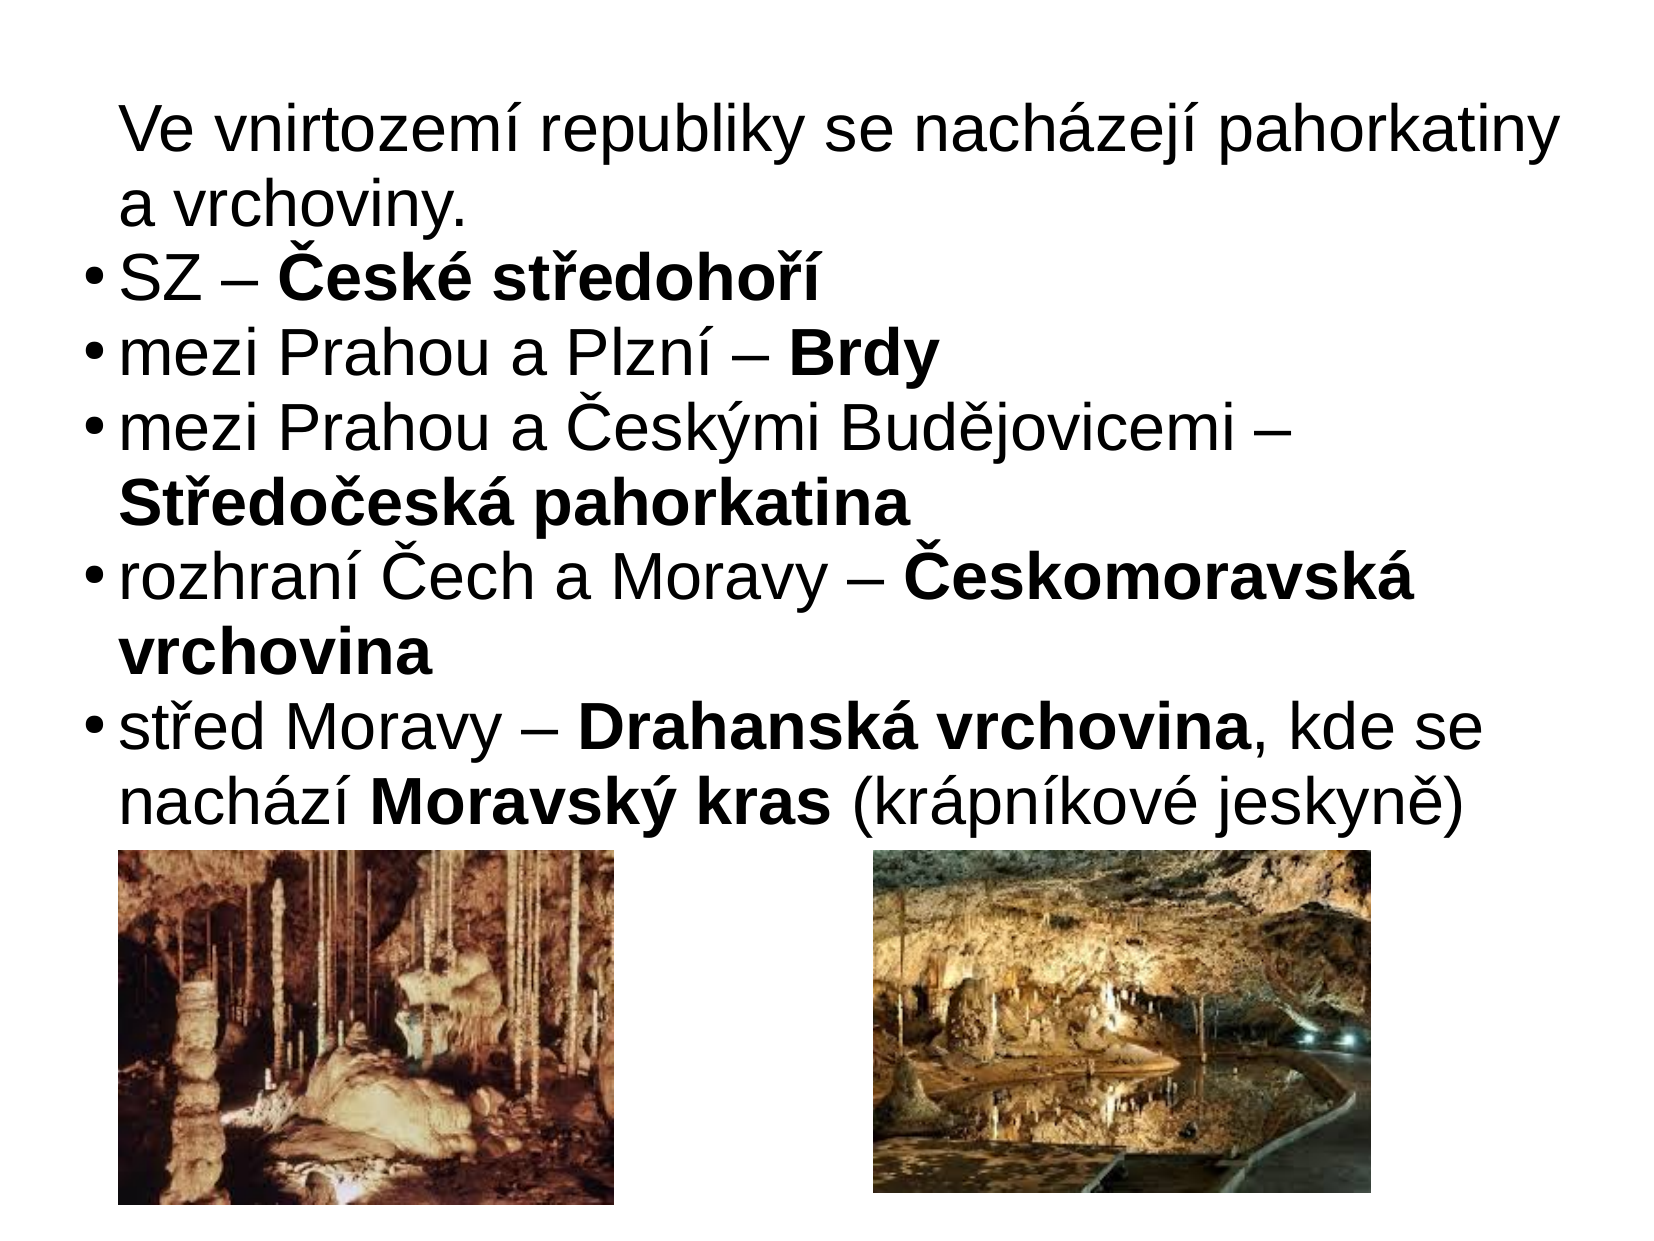

# Ve vnirtozemí republiky se nacházejí pahorkatiny a vrchoviny.
SZ – České středohoří
mezi Prahou a Plzní – Brdy
mezi Prahou a Českými Budějovicemi – Středočeská pahorkatina
rozhraní Čech a Moravy – Českomoravská vrchovina
střed Moravy – Drahanská vrchovina, kde se nachází Moravský kras (krápníkové jeskyně)